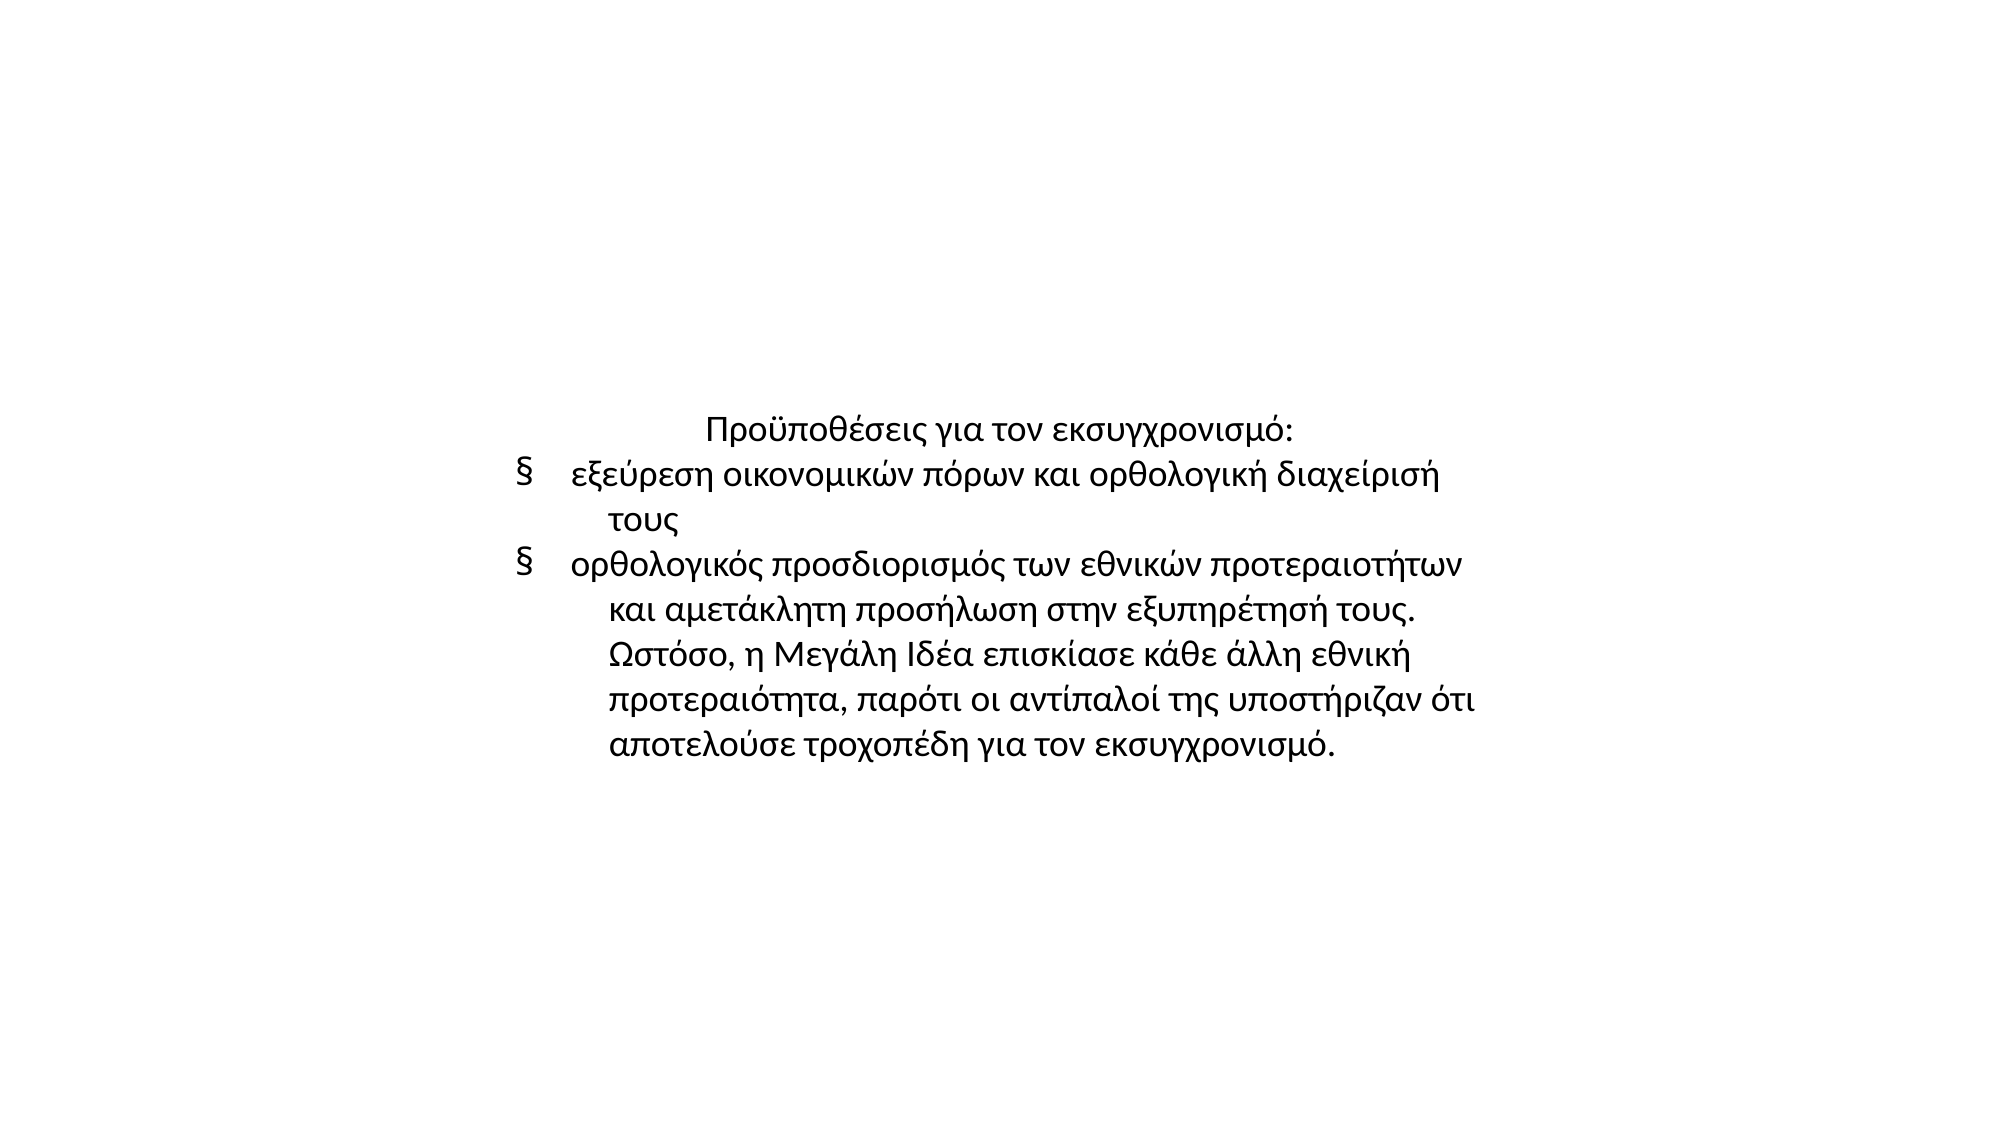

Προϋποθέσεις για τον εκσυγχρονισμό:
 εξεύρεση οικονομικών πόρων και ορθολογική διαχείρισή τους
 ορθολογικός προσδιορισμός των εθνικών προτεραιοτήτων και αμετάκλητη προσήλωση στην εξυπηρέτησή τους. Ωστόσο, η Μεγάλη Ιδέα επισκίασε κάθε άλλη εθνική προτεραιότητα, παρότι οι αντίπαλοί της υποστήριζαν ότι αποτελούσε τροχοπέδη για τον εκσυγχρονισμό.